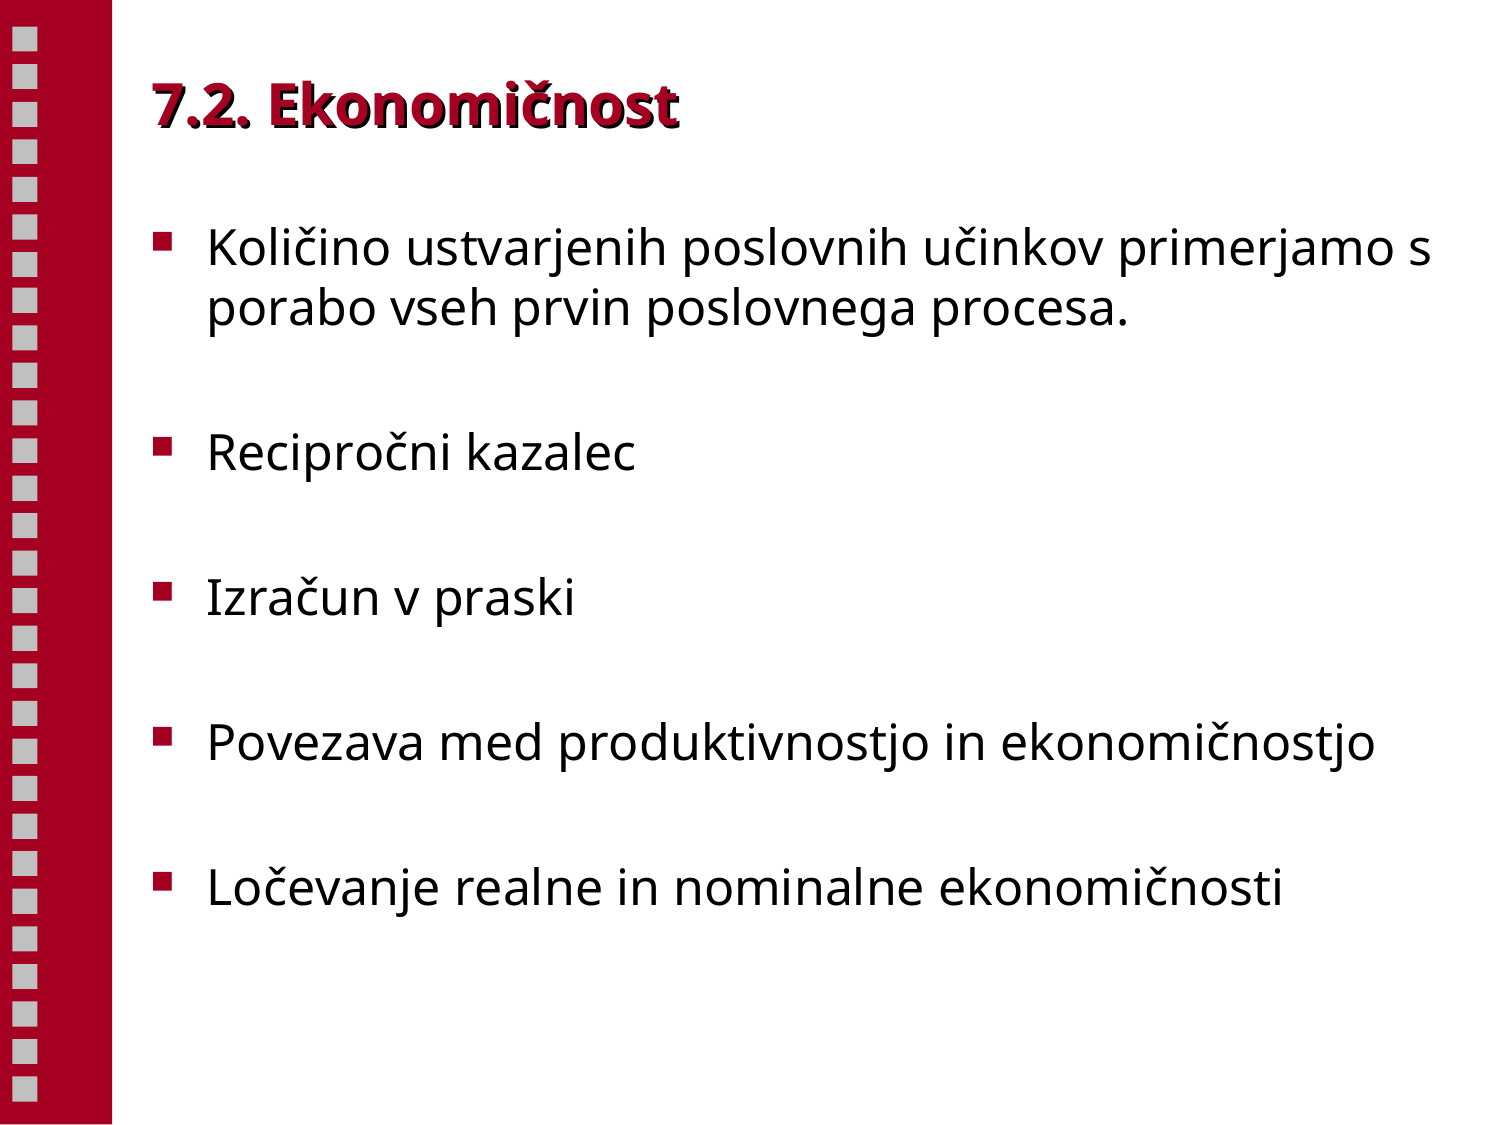

# 7.2. Ekonomičnost
Količino ustvarjenih poslovnih učinkov primerjamo s porabo vseh prvin poslovnega procesa.
Recipročni kazalec
Izračun v praski
Povezava med produktivnostjo in ekonomičnostjo
Ločevanje realne in nominalne ekonomičnosti